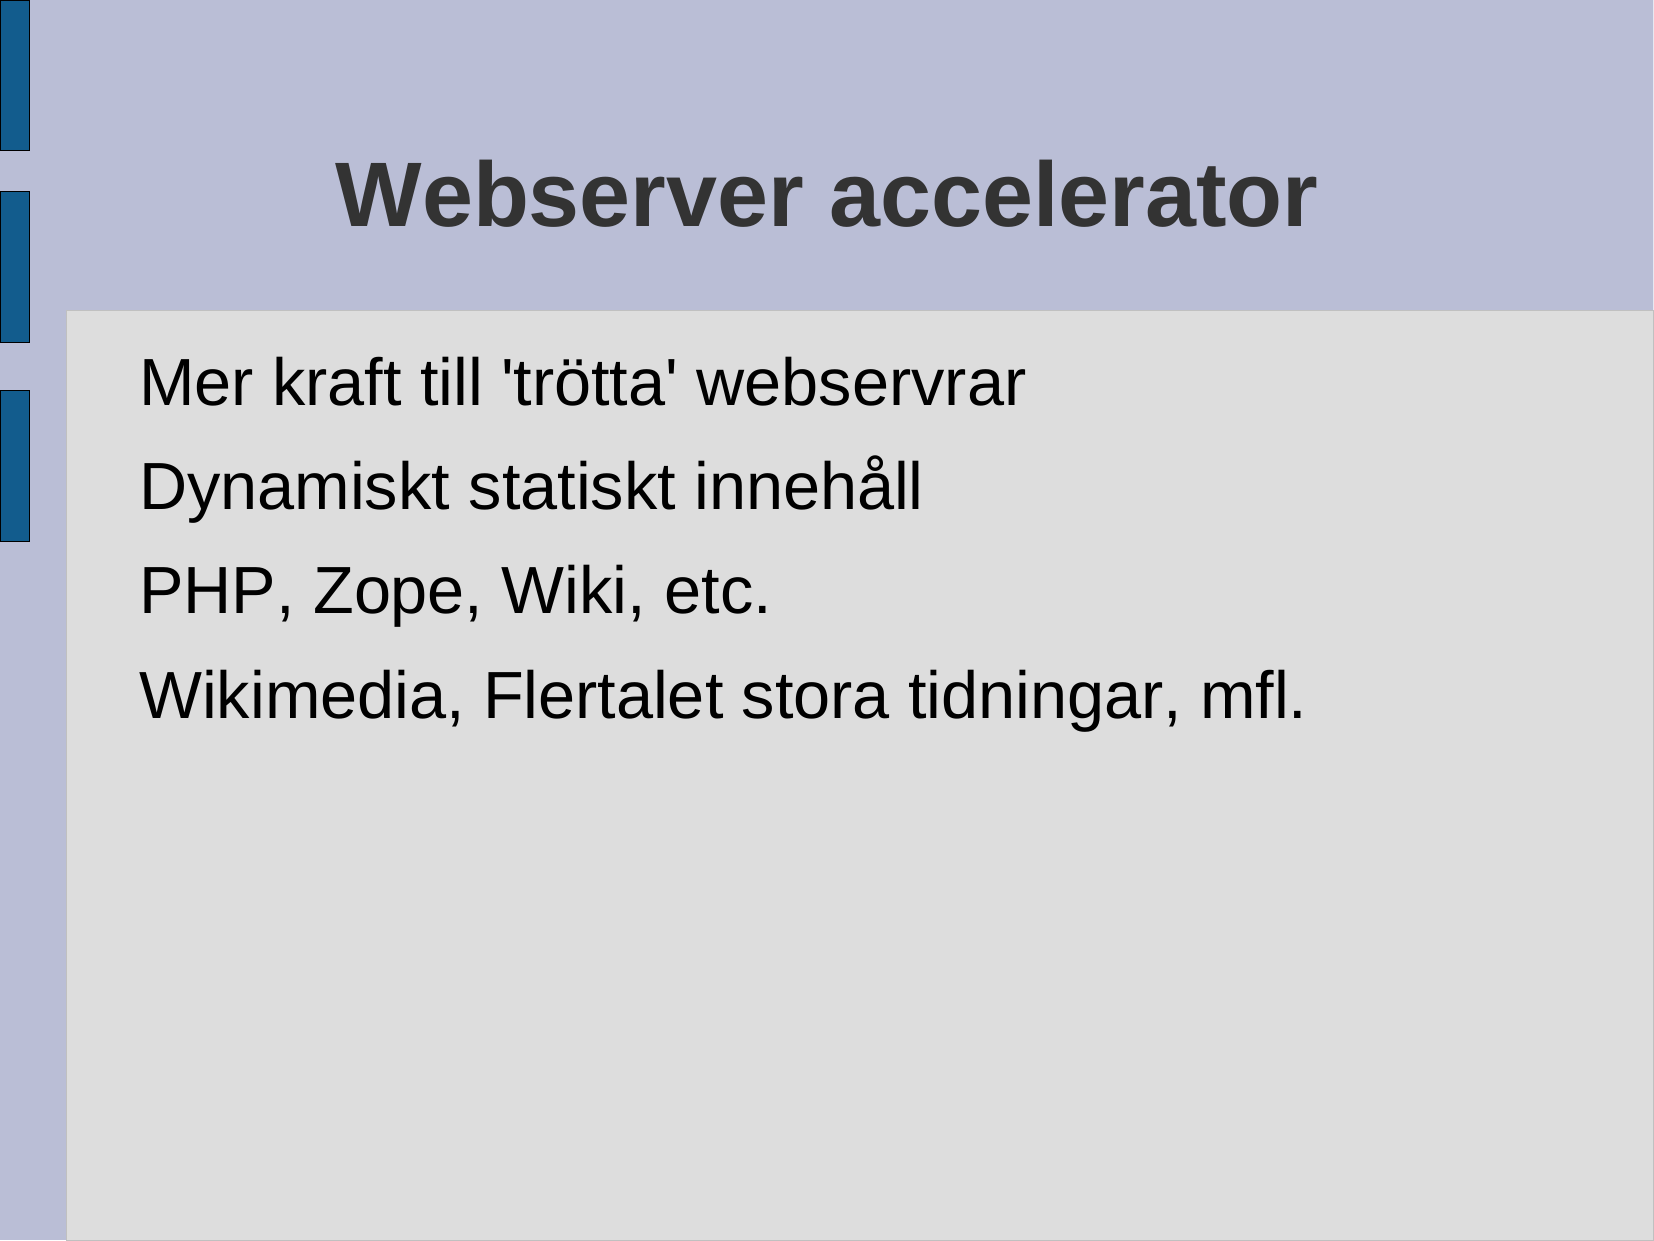

# Webserver accelerator
Mer kraft till 'trötta' webservrar
Dynamiskt statiskt innehåll
PHP, Zope, Wiki, etc.
Wikimedia, Flertalet stora tidningar, mfl.